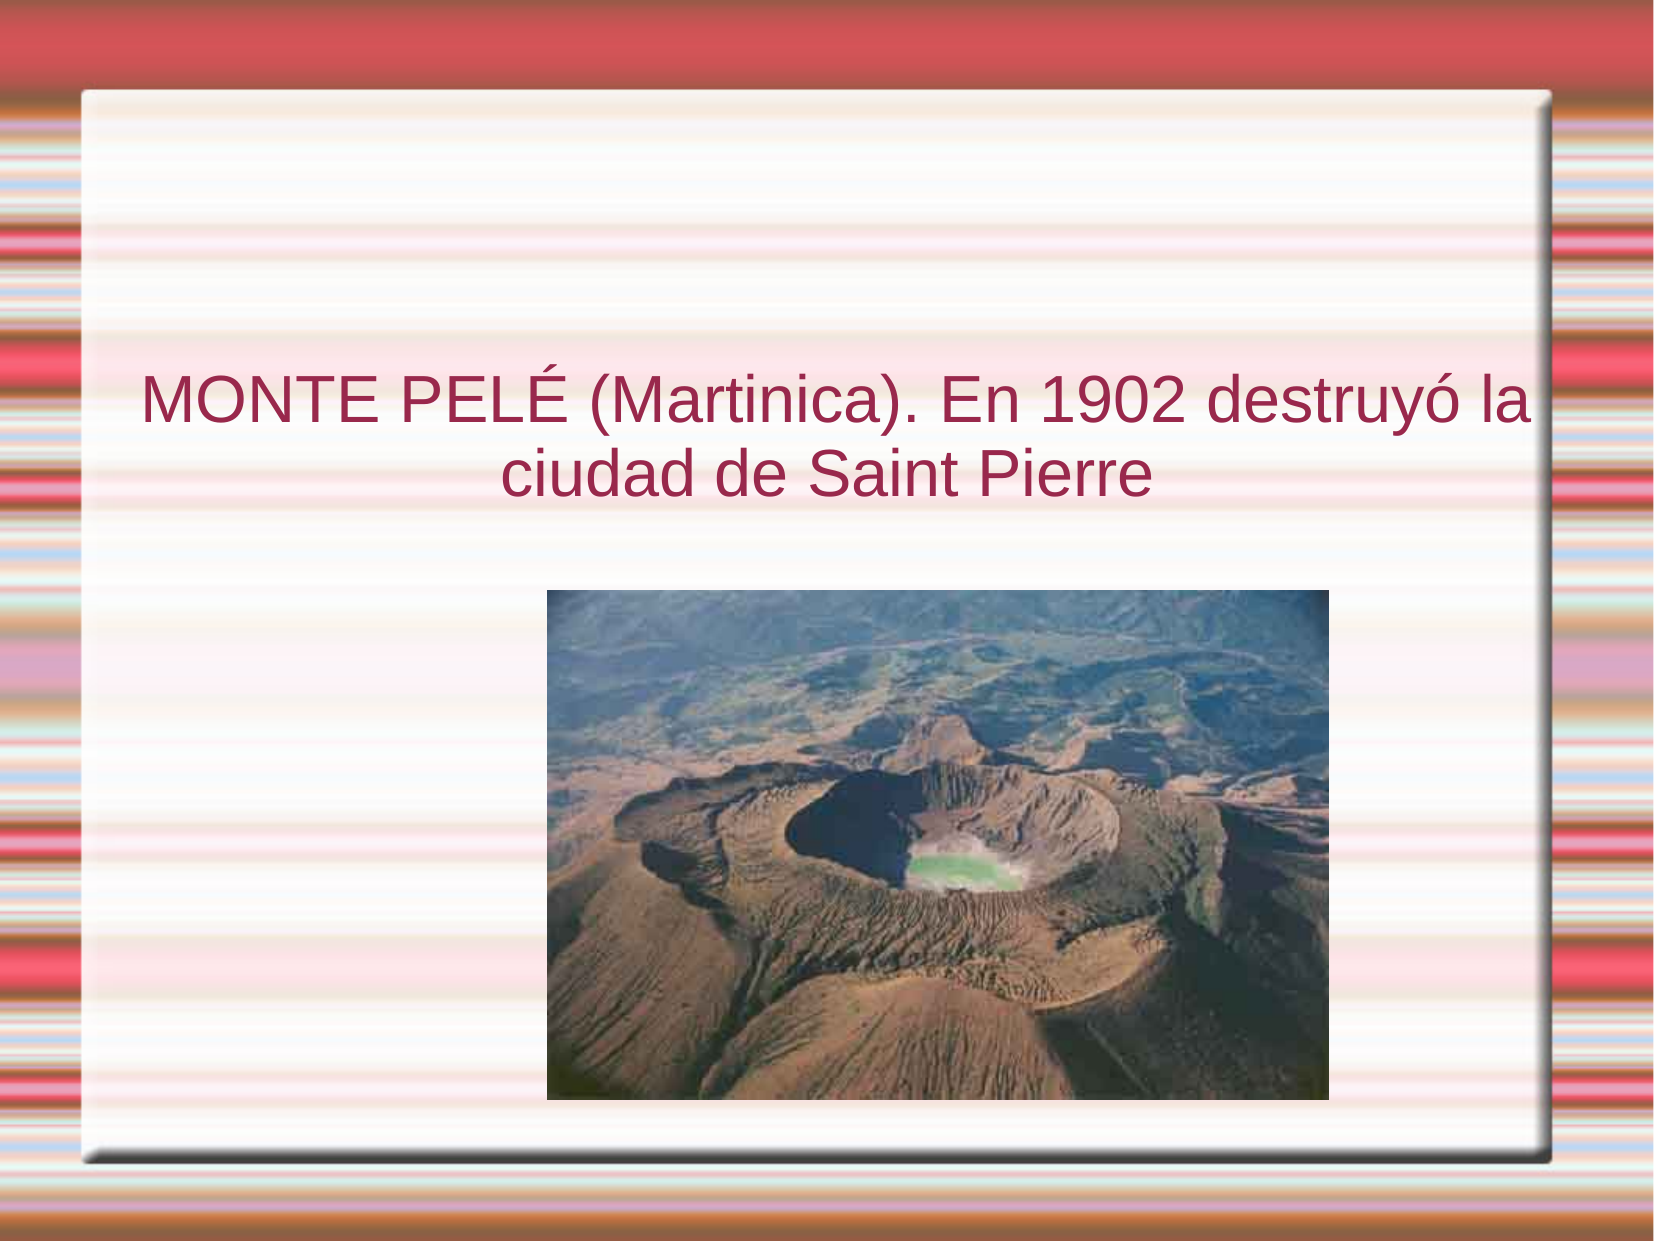

# MONTE PELÉ (Martinica). En 1902 destruyó la ciudad de Saint Pierre